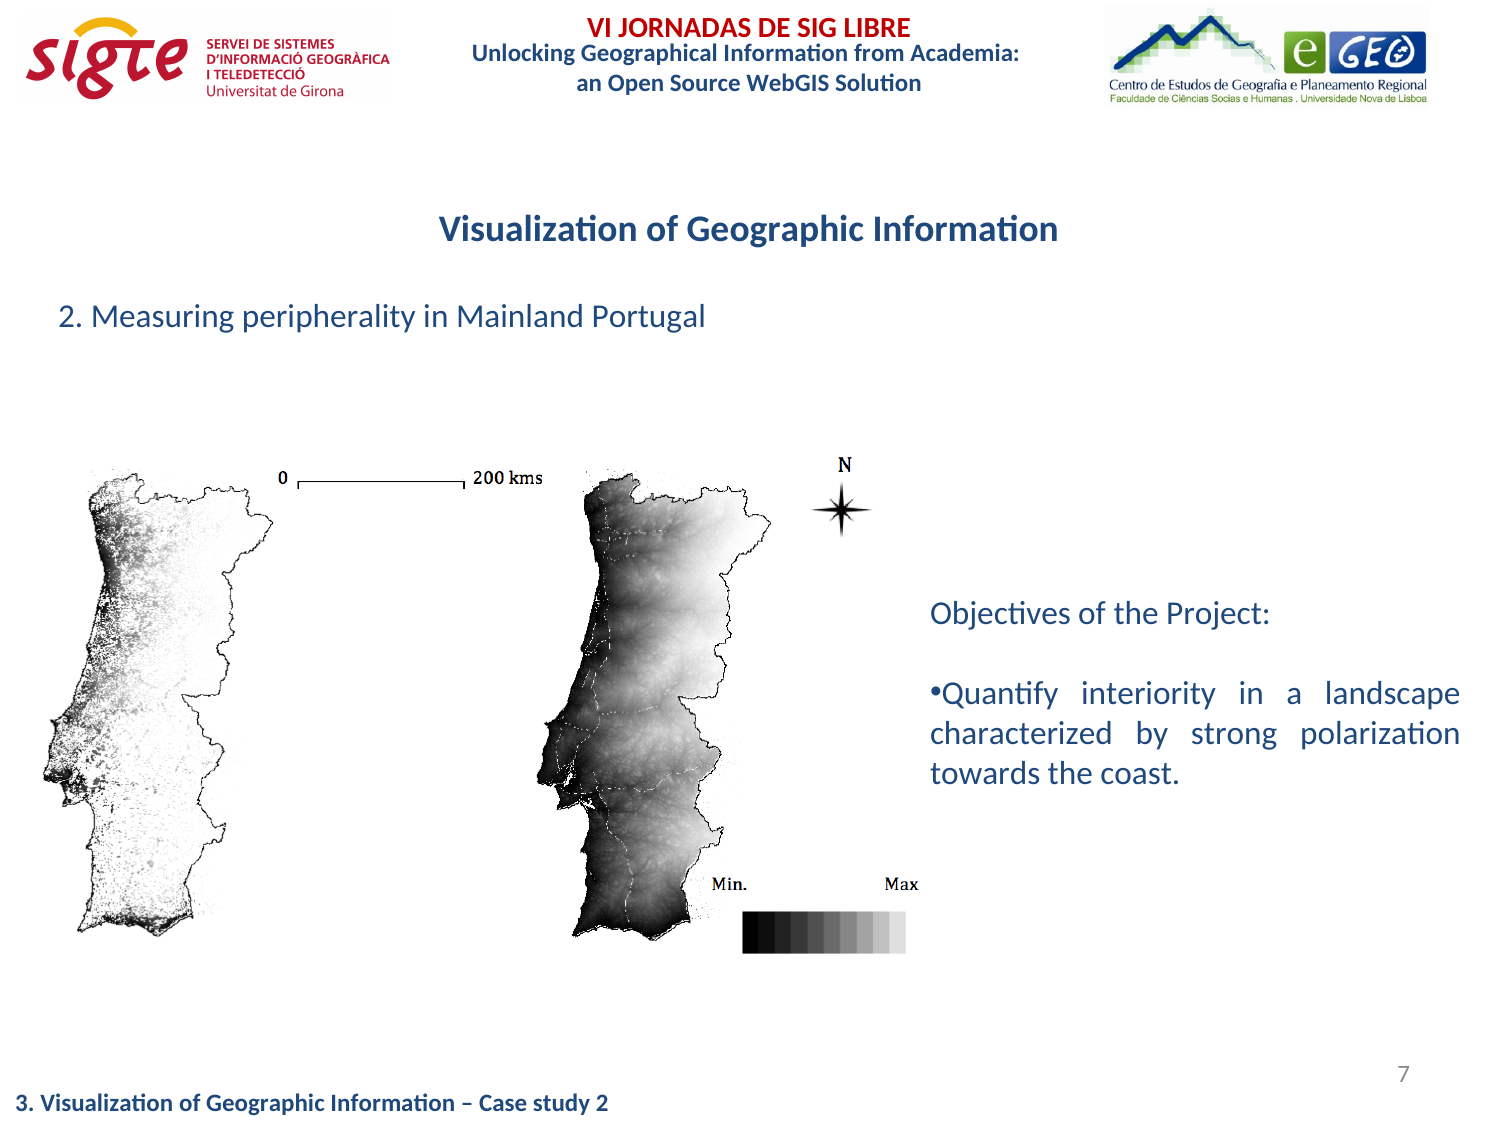

VI JORNADAS DE SIG LIBRE
Unlocking Geographical Information from Academia:
an Open Source WebGIS Solution
Visualization of Geographic Information
2. Measuring peripherality in Mainland Portugal
Objectives of the Project:
Quantify interiority in a landscape characterized by strong polarization towards the coast.
3. Visualization of Geographic Information – Case study 2